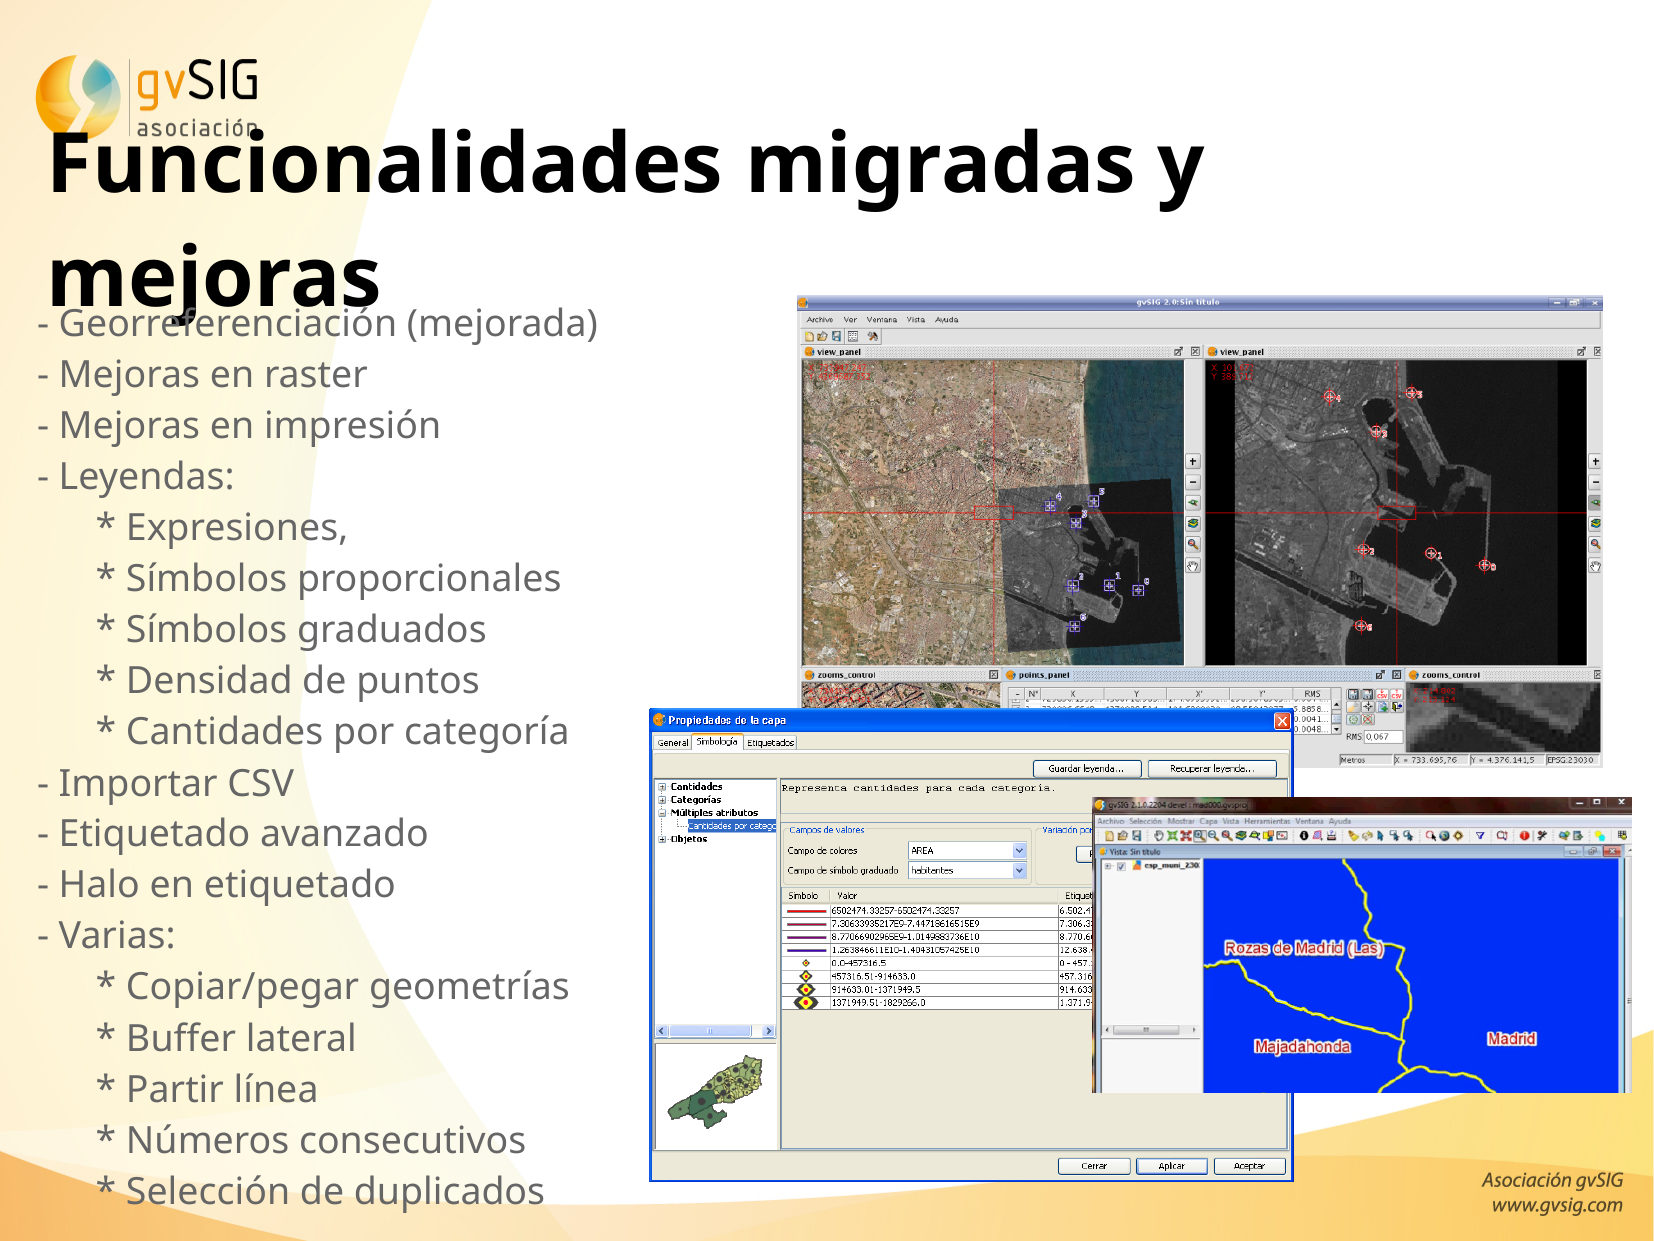

# Funcionalidades migradas y mejoras
- Georreferenciación (mejorada)
- Mejoras en raster
- Mejoras en impresión
- Leyendas:
 * Expresiones,
 * Símbolos proporcionales
 * Símbolos graduados
 * Densidad de puntos
 * Cantidades por categoría
- Importar CSV
- Etiquetado avanzado
- Halo en etiquetado
- Varias:
 * Copiar/pegar geometrías
 * Buffer lateral
 * Partir línea
 * Números consecutivos
 * Selección de duplicados